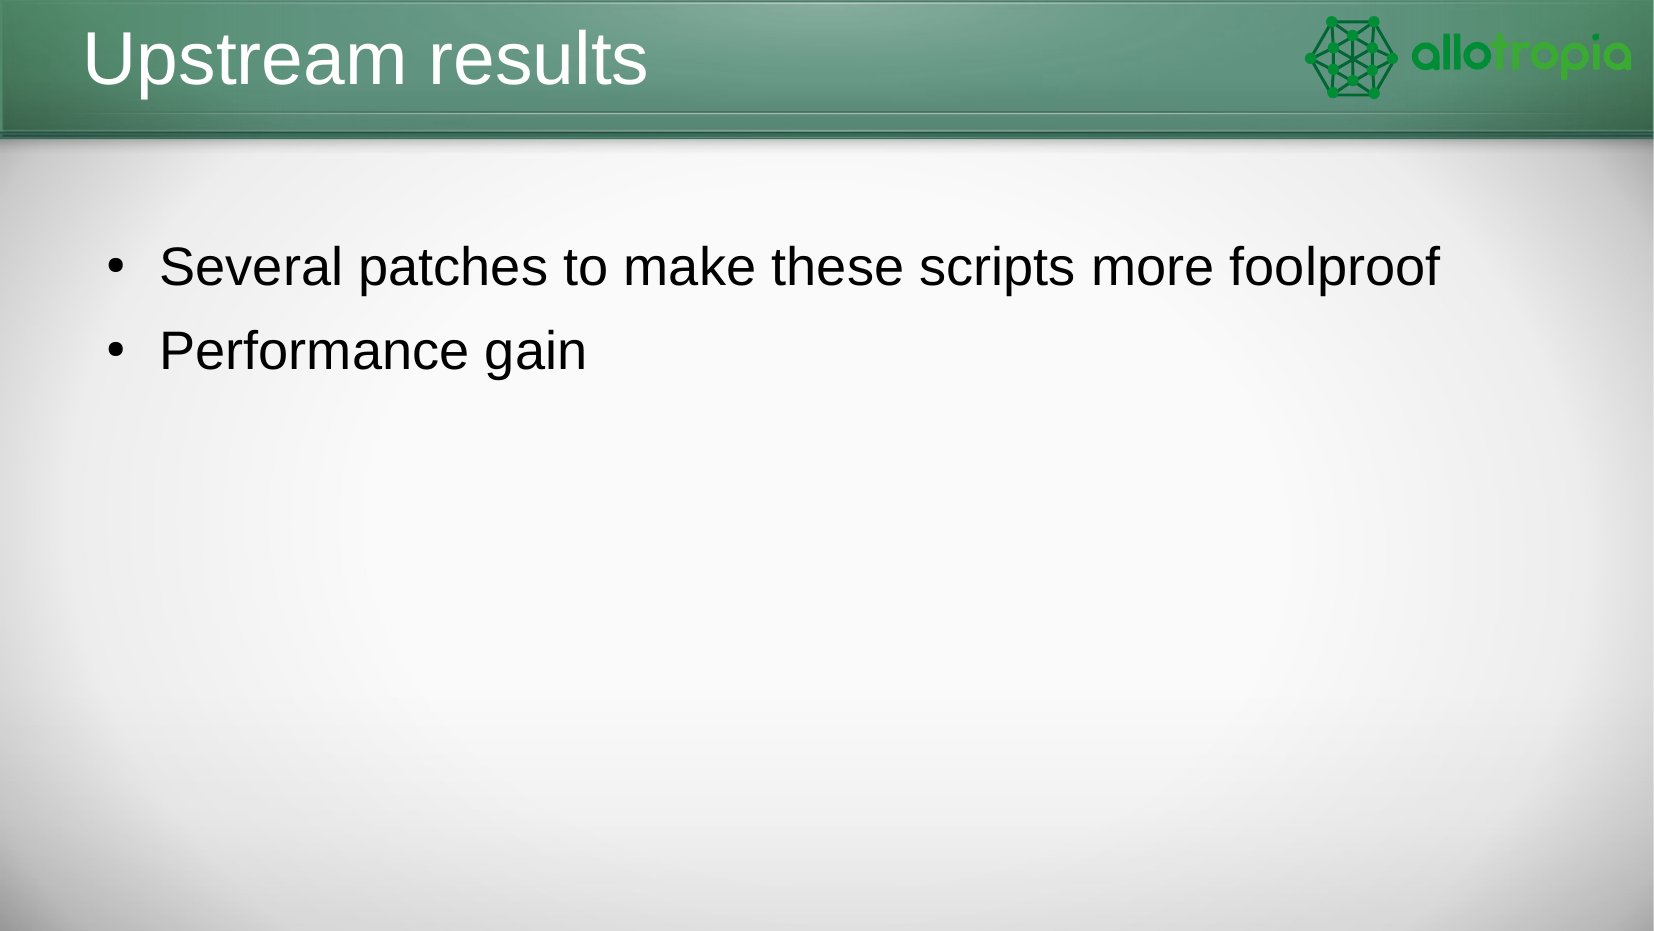

# Upstream results
Several patches to make these scripts more foolproof
Performance gain